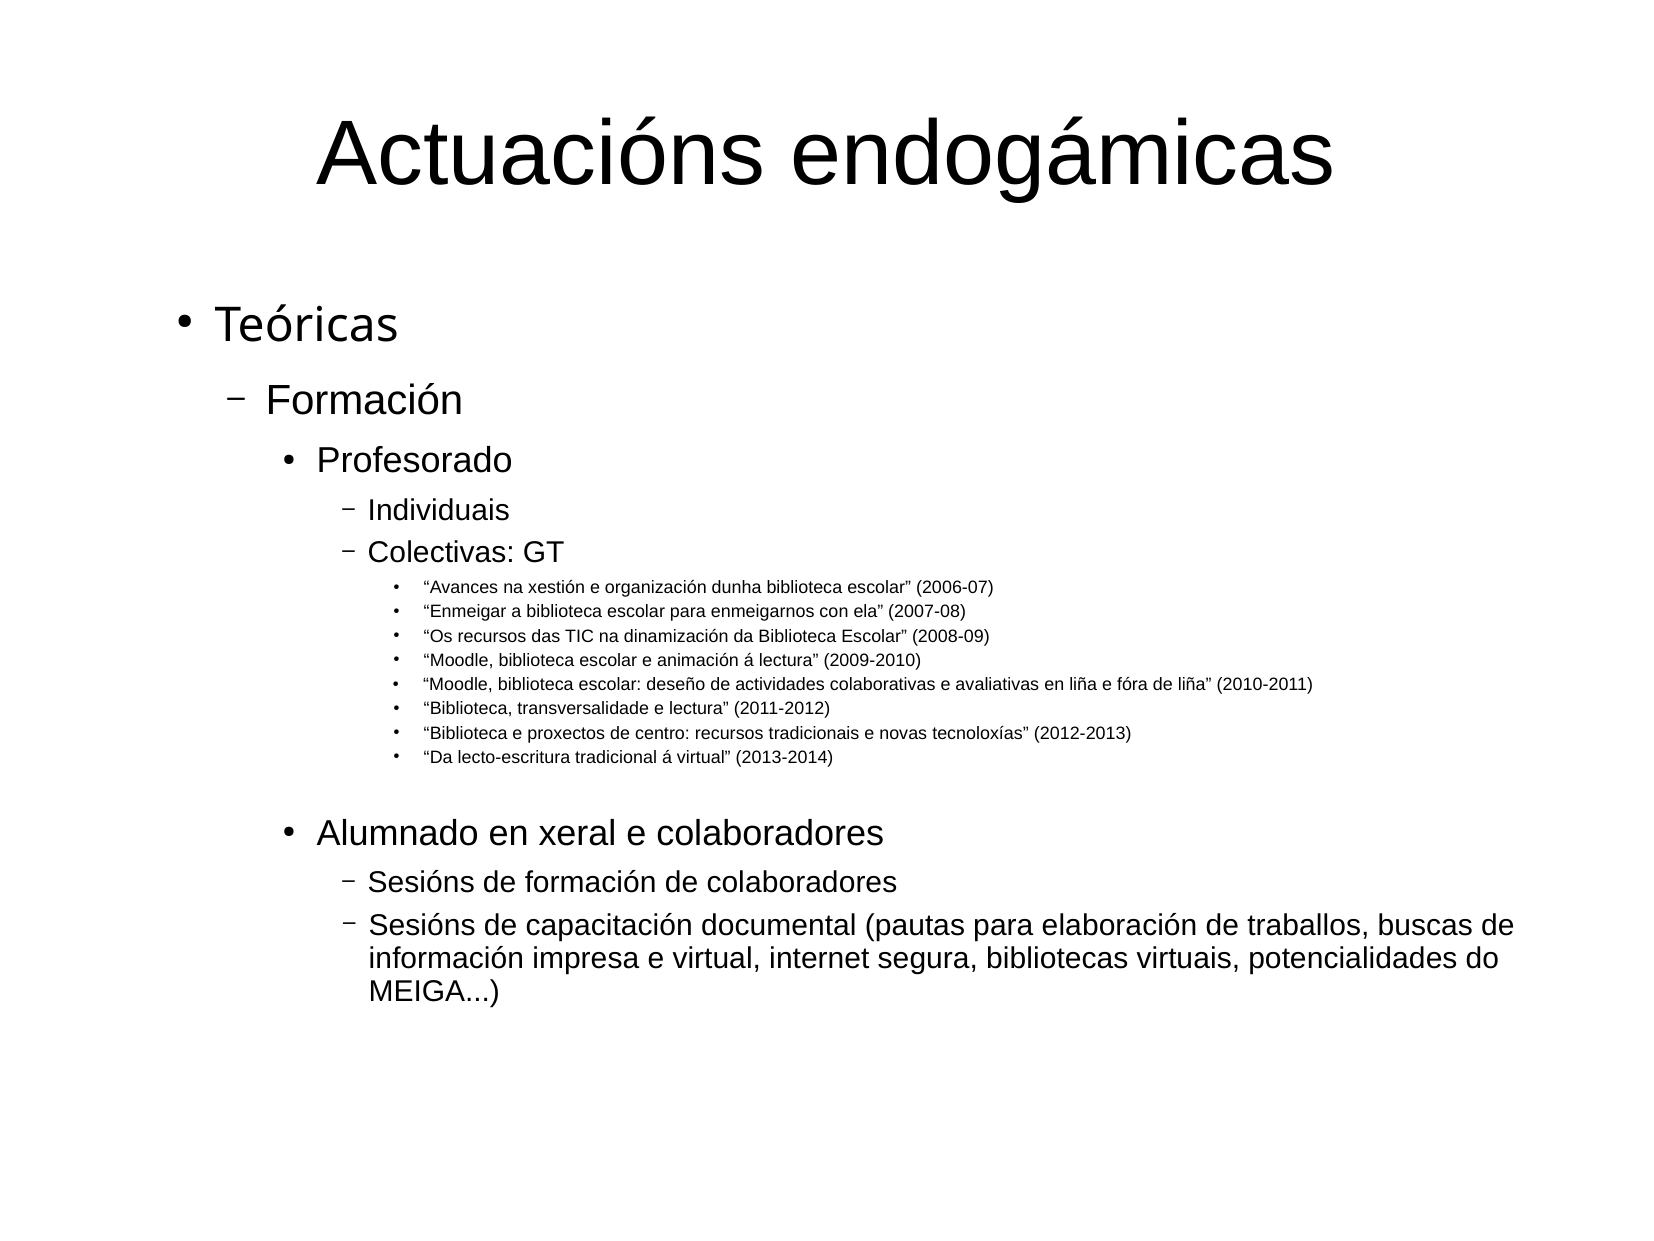

# Actuacións endogámicas
Teóricas
Formación
Profesorado
Individuais
Colectivas: GT
 “Avances na xestión e organización dunha biblioteca escolar” (2006-07)
 “Enmeigar a biblioteca escolar para enmeigarnos con ela” (2007-08)
 “Os recursos das TIC na dinamización da Biblioteca Escolar” (2008-09)
 “Moodle, biblioteca escolar e animación á lectura” (2009-2010)
 “Moodle, biblioteca escolar: deseño de actividades colaborativas e avaliativas en liña e fóra de liña” (2010-2011)
 “Biblioteca, transversalidade e lectura” (2011-2012)
 “Biblioteca e proxectos de centro: recursos tradicionais e novas tecnoloxías” (2012-2013)
 “Da lecto-escritura tradicional á virtual” (2013-2014)
Alumnado en xeral e colaboradores
Sesións de formación de colaboradores
Sesións de capacitación documental (pautas para elaboración de traballos, buscas de información impresa e virtual, internet segura, bibliotecas virtuais, potencialidades do MEIGA...)